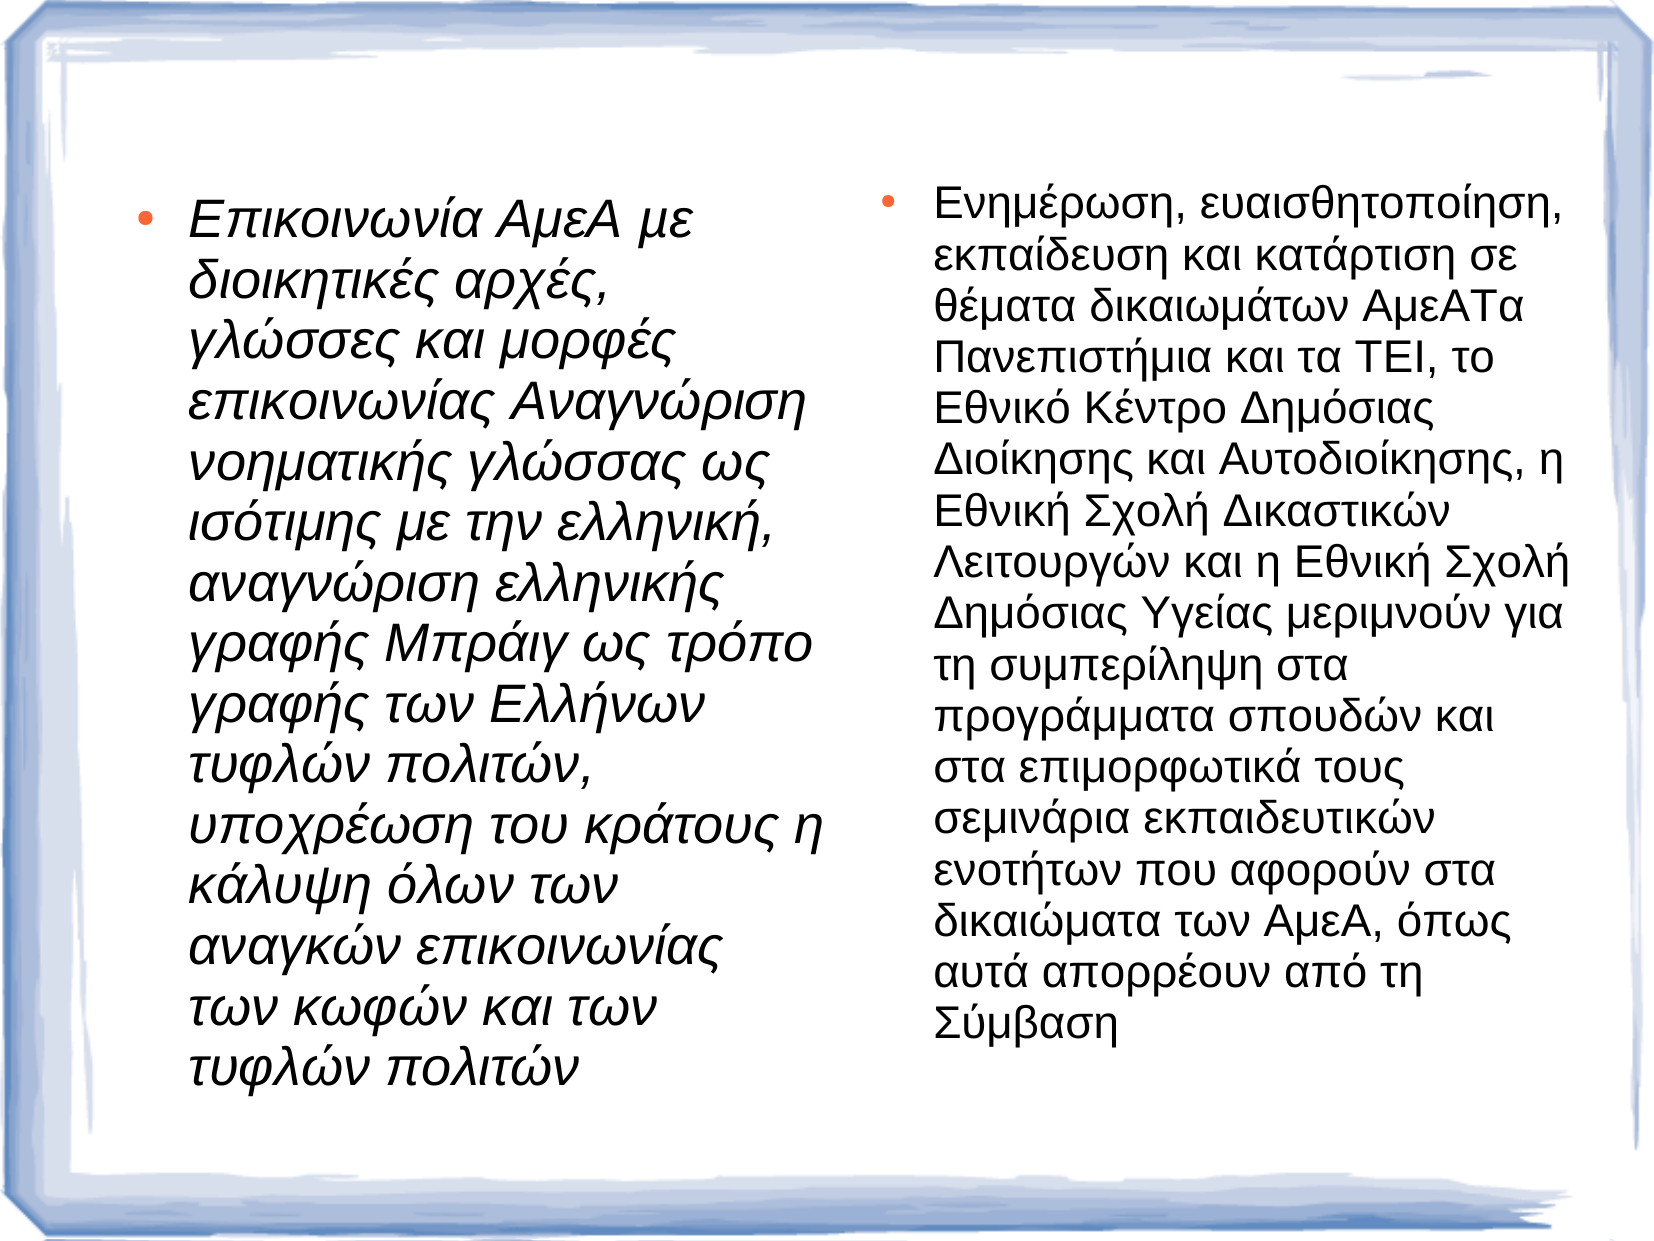

#
Ενημέρωση, ευαισθητοποίηση, εκπαίδευση και κατάρτιση σε θέματα δικαιωμάτων ΑμεΑΤα Πανεπιστήμια και τα ΤΕΙ, το Εθνικό Κέντρο Δημόσιας Διοίκησης και Αυτοδιοίκησης, η Εθνική Σχολή Δικαστικών Λειτουργών και η Εθνική Σχολή Δημόσιας Υγείας μεριμνούν για τη συμπερίληψη στα προγράμματα σπουδών και στα επιμορφωτικά τους σεμινάρια εκπαιδευτικών ενοτήτων που αφορούν στα δικαιώματα των ΑμεΑ, όπως αυτά απορρέουν από τη Σύμβαση
Επικοινωνία ΑμεΑ µε διοικητικές αρχές, γλώσσες και μορφές επικοινωνίας Αναγνώριση νοηματικής γλώσσας ως ισότιμης με την ελληνική, αναγνώριση ελληνικής γραφής Μπράιγ ως τρόπο γραφής των Ελλήνων τυφλών πολιτών, υποχρέωση του κράτους η κάλυψη όλων των αναγκών επικοινωνίας των κωφών και των τυφλών πολιτών